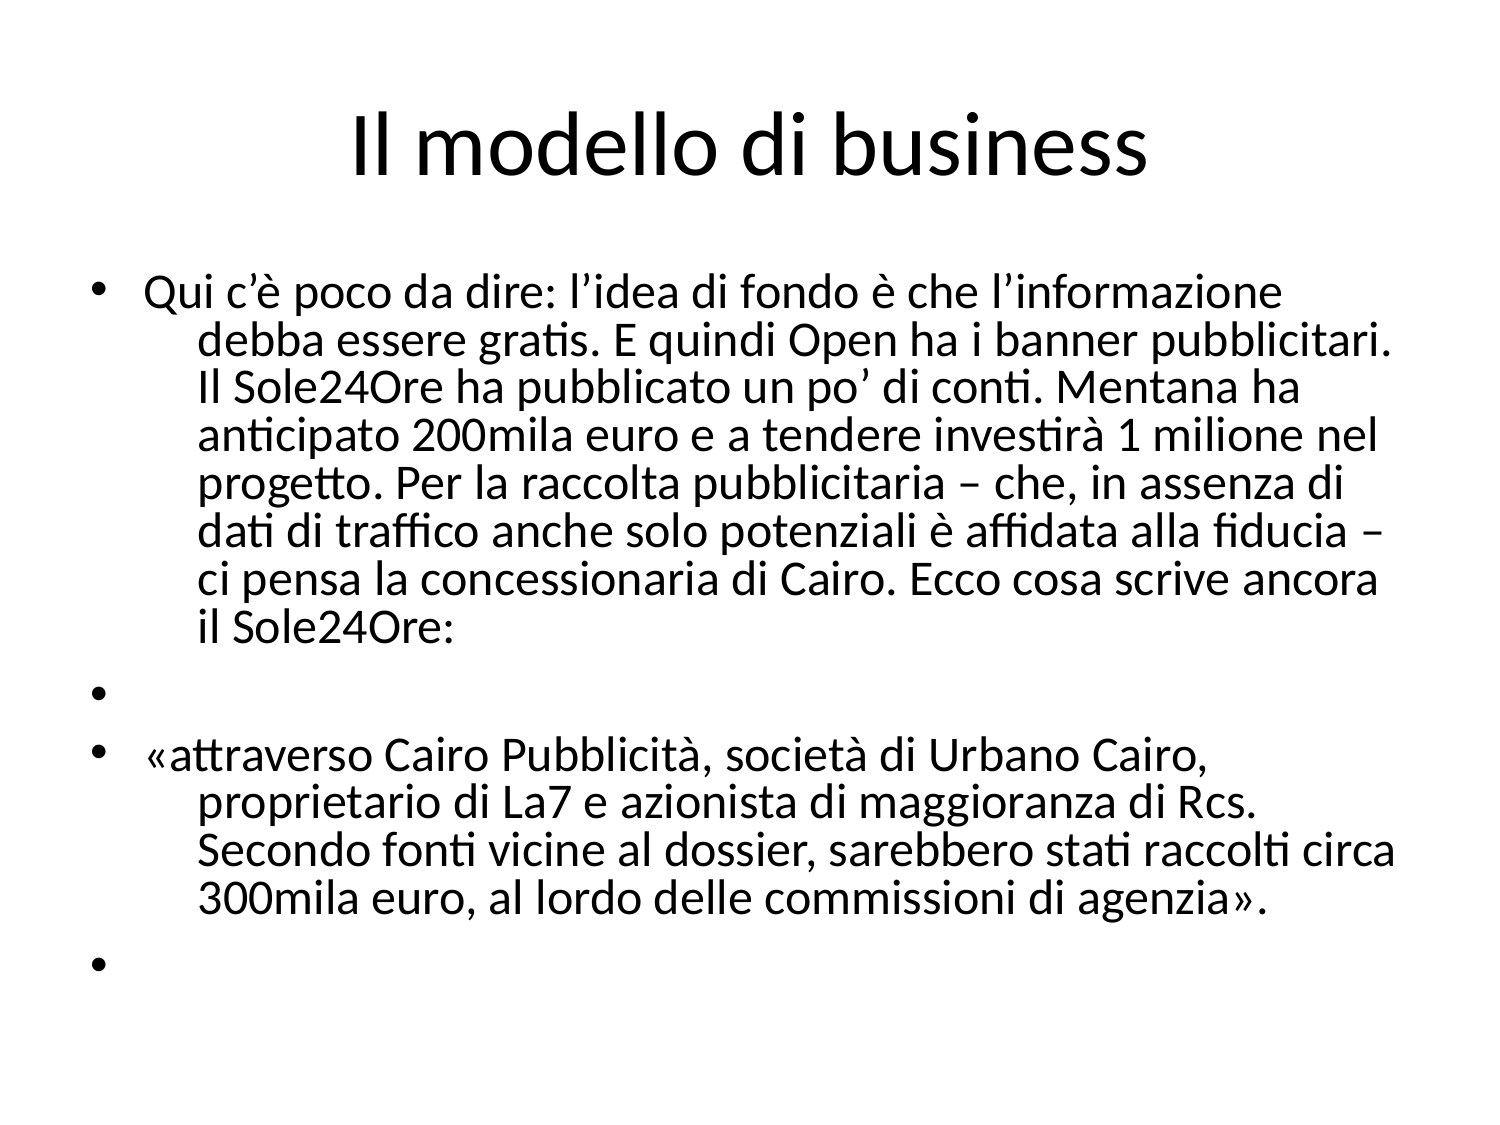

# Il modello di business
Qui c’è poco da dire: l’idea di fondo è che l’informazione debba essere gratis. E quindi Open ha i banner pubblicitari. Il Sole24Ore ha pubblicato un po’ di conti. Mentana ha anticipato 200mila euro e a tendere investirà 1 milione nel progetto. Per la raccolta pubblicitaria – che, in assenza di dati di traffico anche solo potenziali è affidata alla fiducia – ci pensa la concessionaria di Cairo. Ecco cosa scrive ancora il Sole24Ore:
«attraverso Cairo Pubblicità, società di Urbano Cairo, proprietario di La7 e azionista di maggioranza di Rcs. Secondo fonti vicine al dossier, sarebbero stati raccolti circa 300mila euro, al lordo delle commissioni di agenzia».